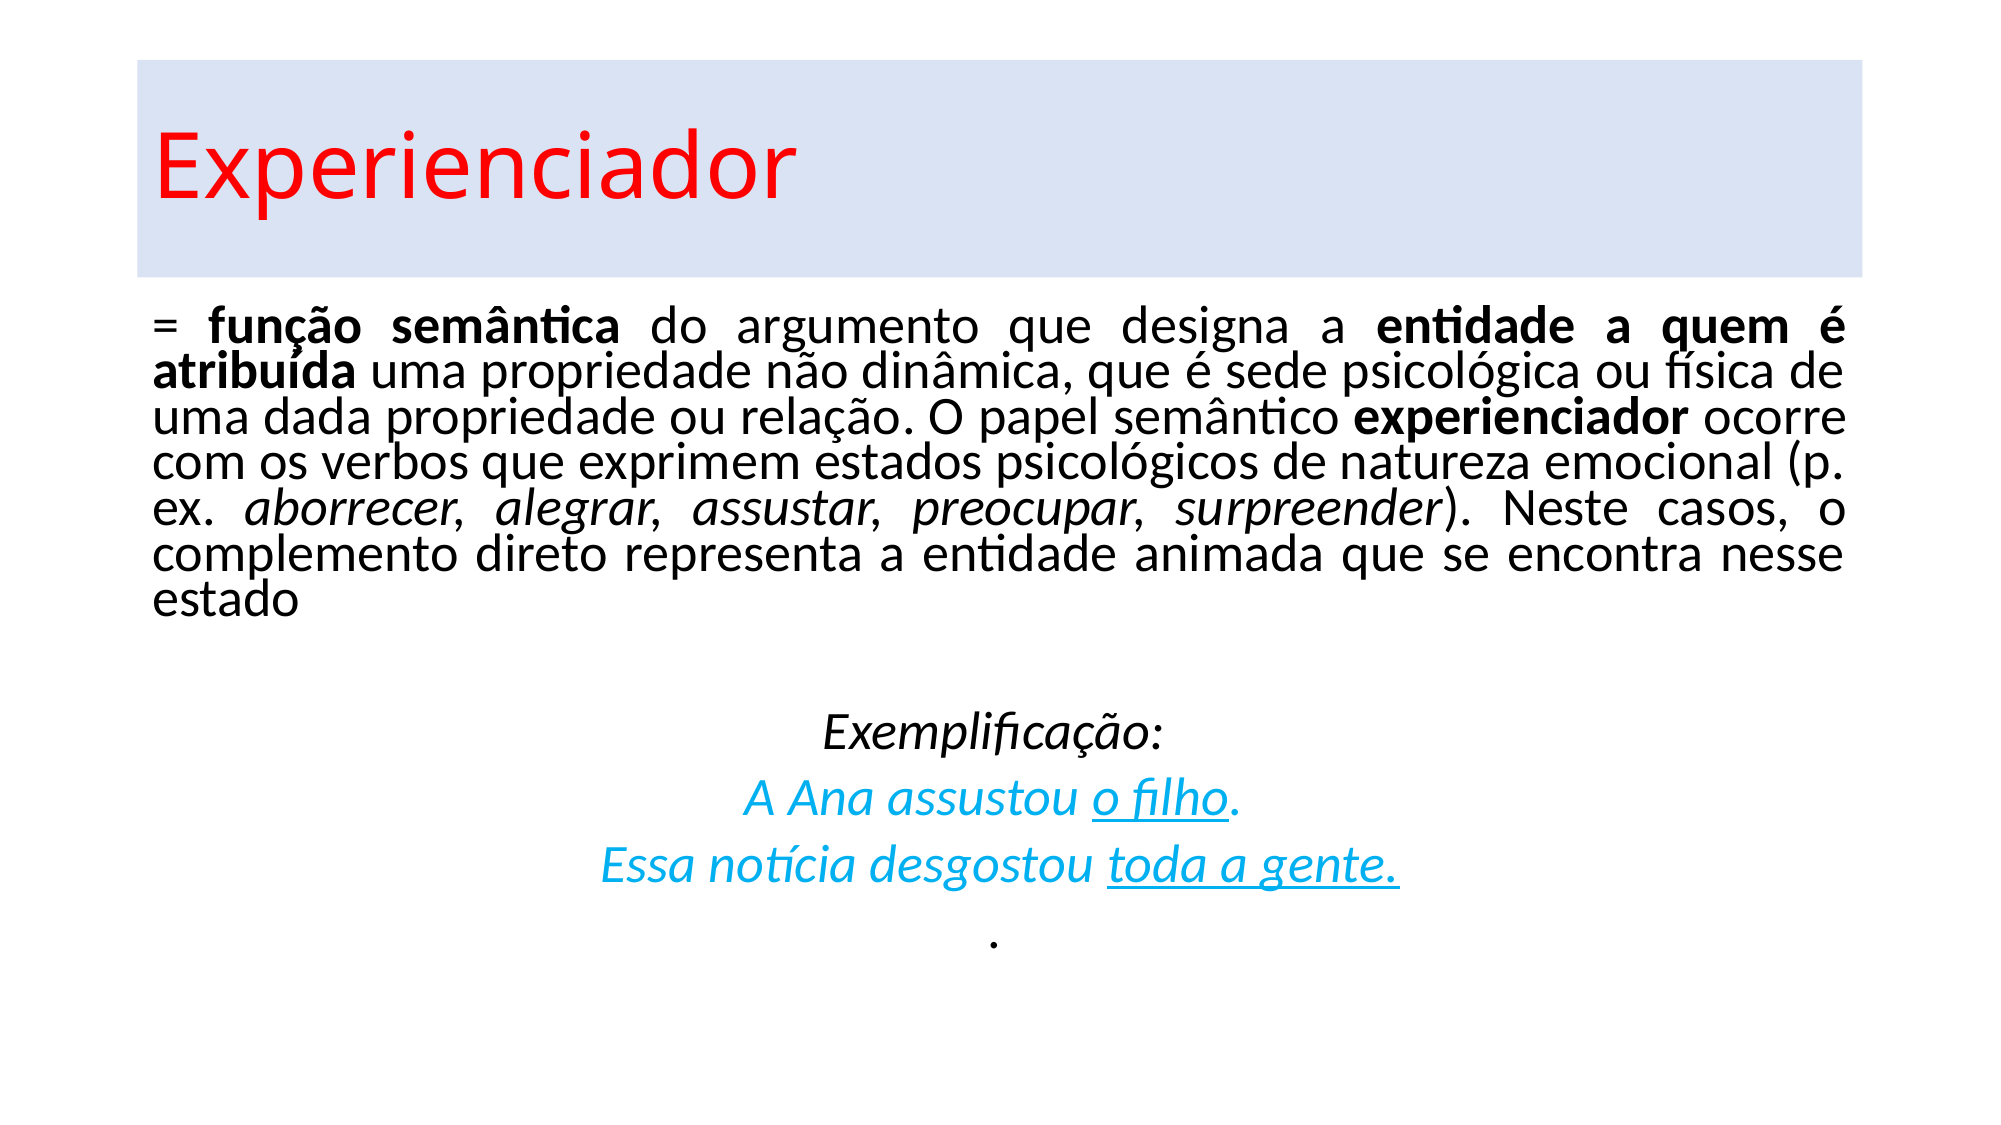

# Experienciador
= função semântica do argumento que designa a entidade a quem é atribuída uma propriedade não dinâmica, que é sede psicológica ou física de uma dada propriedade ou relação. O papel semântico experienciador ocorre com os verbos que exprimem estados psicológicos de natureza emocional (p. ex. aborrecer, alegrar, assustar, preocupar, surpreender). Neste casos, o complemento direto representa a entidade animada que se encontra nesse estado
Exemplificação:
A Ana assustou o filho.
Essa notícia desgostou toda a gente.
.